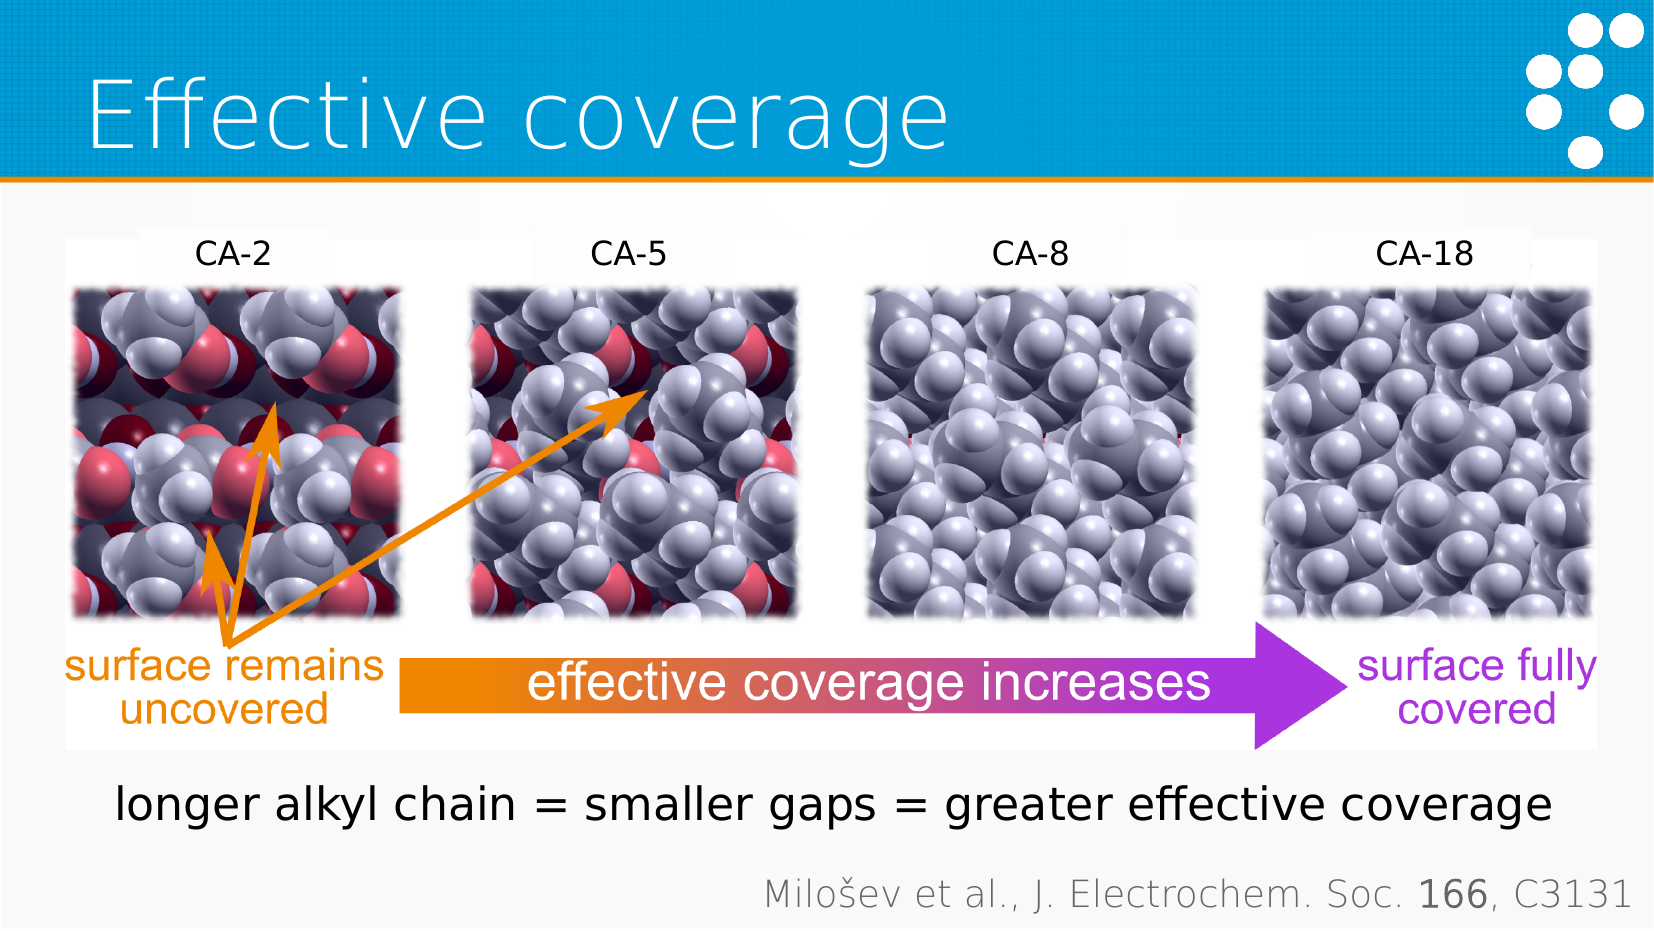

# Effective coverage
CA-18
CA-8
CA-5
CA-2
longer alkyl chain = smaller gaps = greater effective coverage
Milošev et al., J. Electrochem. Soc. 166, C3131